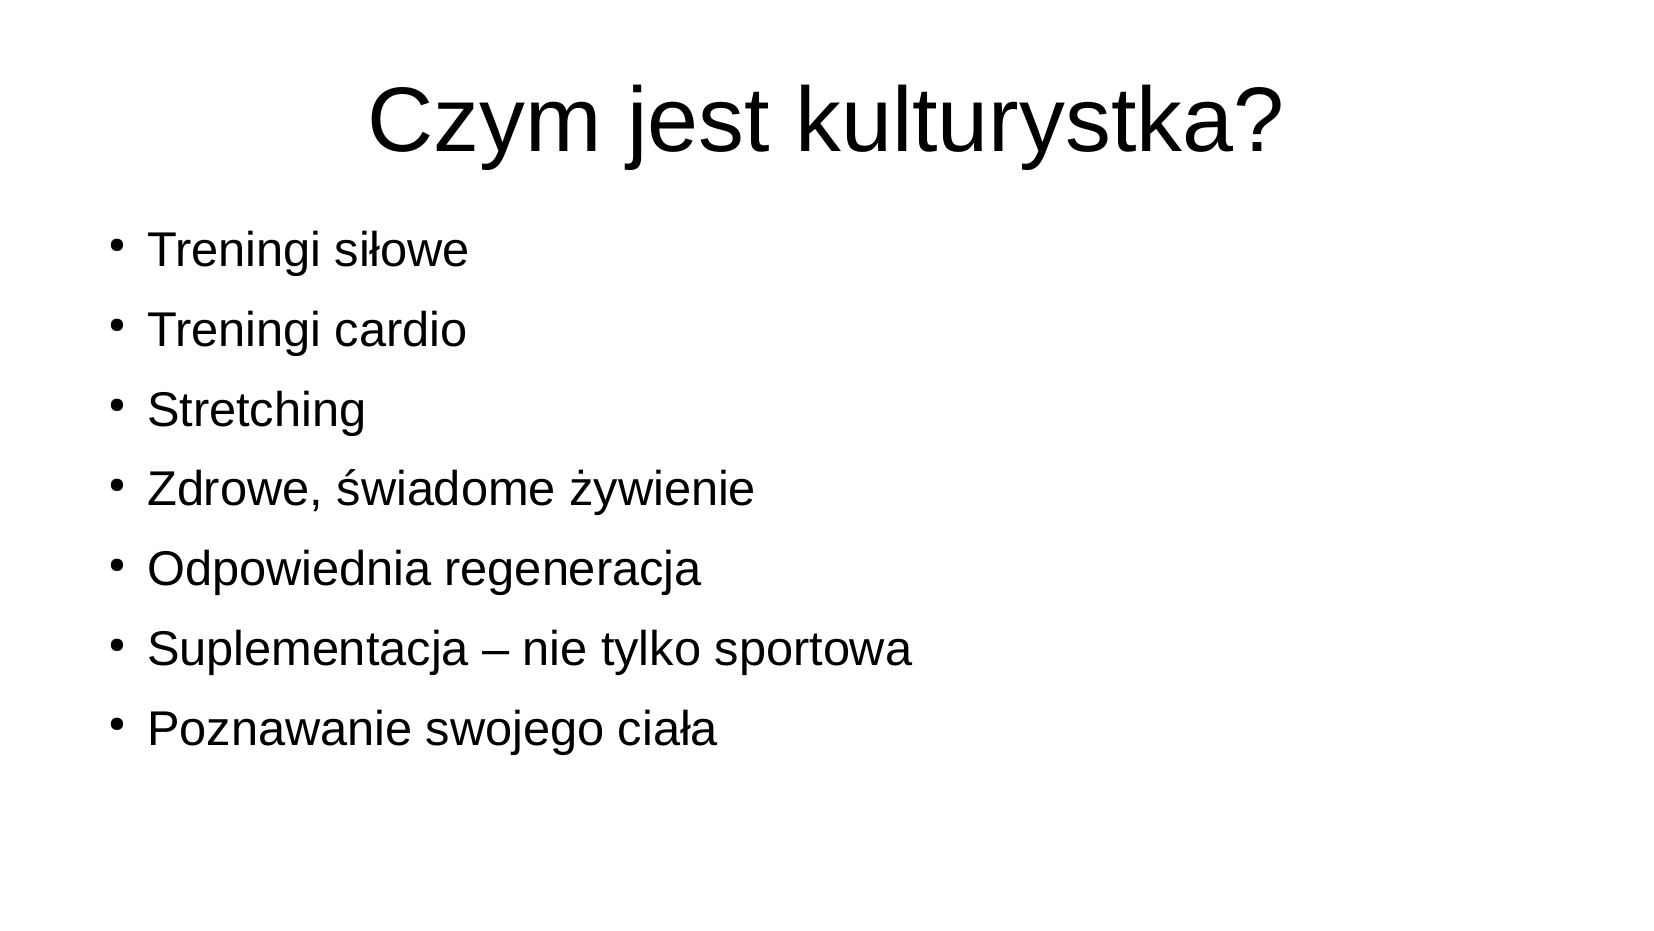

# Czym jest kulturystka?
Treningi siłowe
Treningi cardio
Stretching
Zdrowe, świadome żywienie
Odpowiednia regeneracja
Suplementacja – nie tylko sportowa
Poznawanie swojego ciała